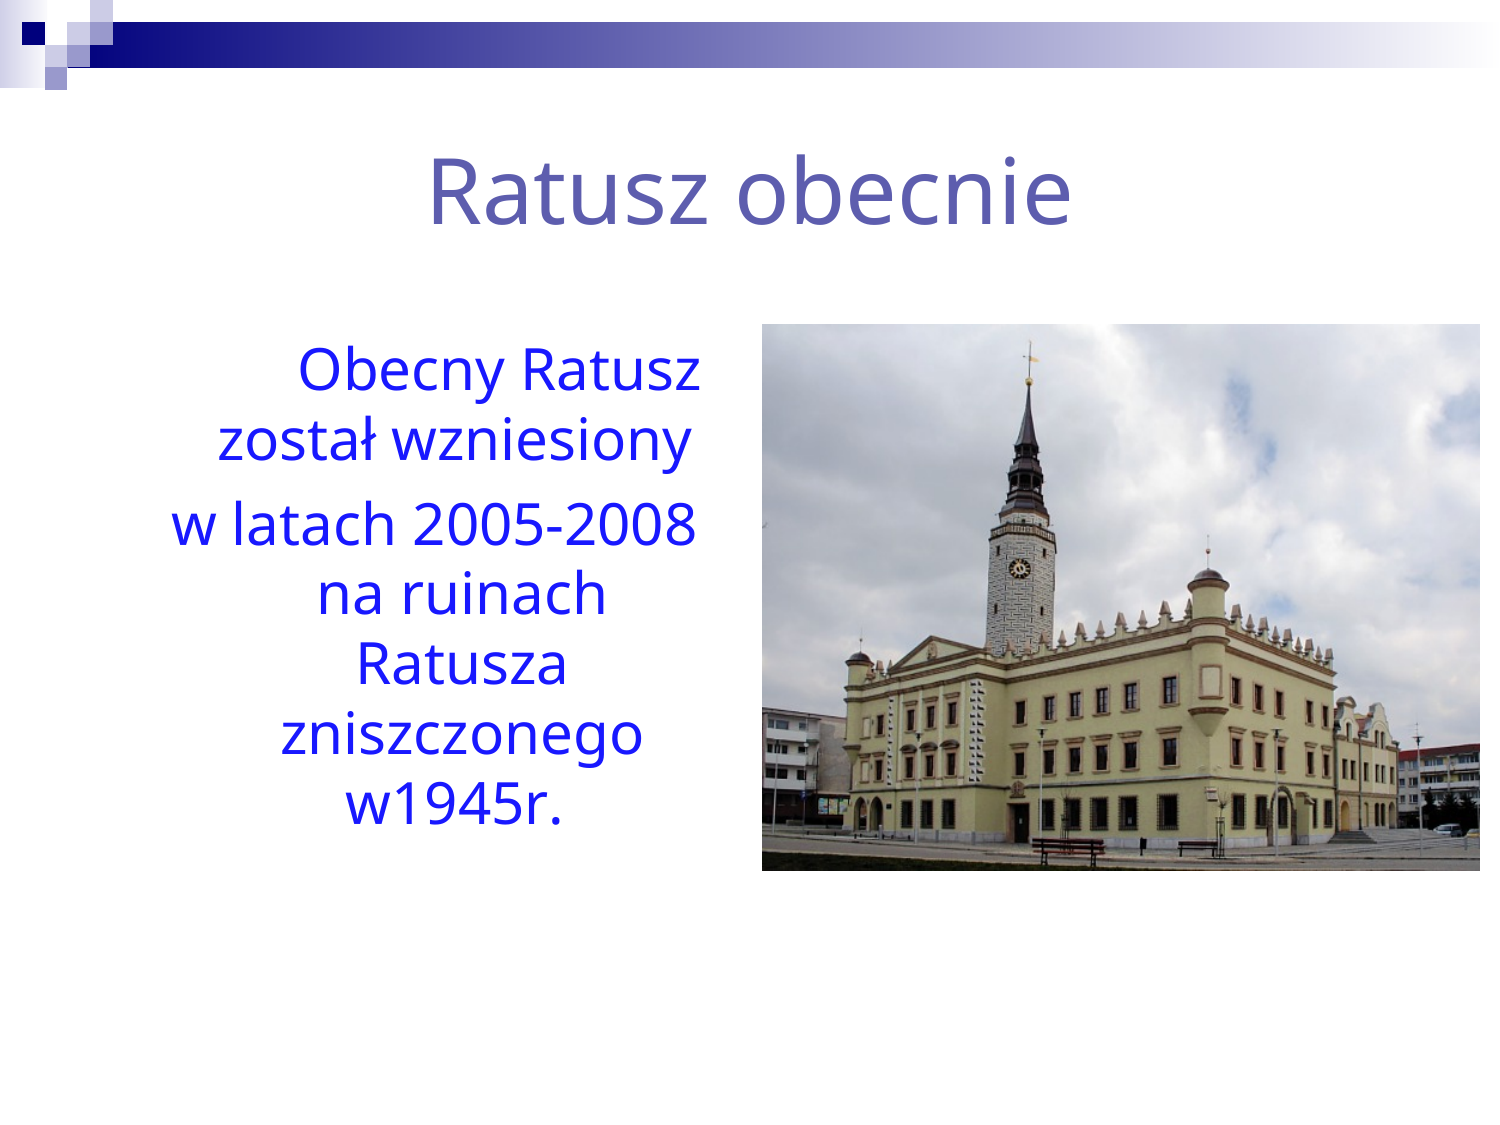

# Ratusz obecnie
	Obecny Ratusz został wzniesiony
w latach 2005-2008 na ruinach Ratusza zniszczonego w1945r.